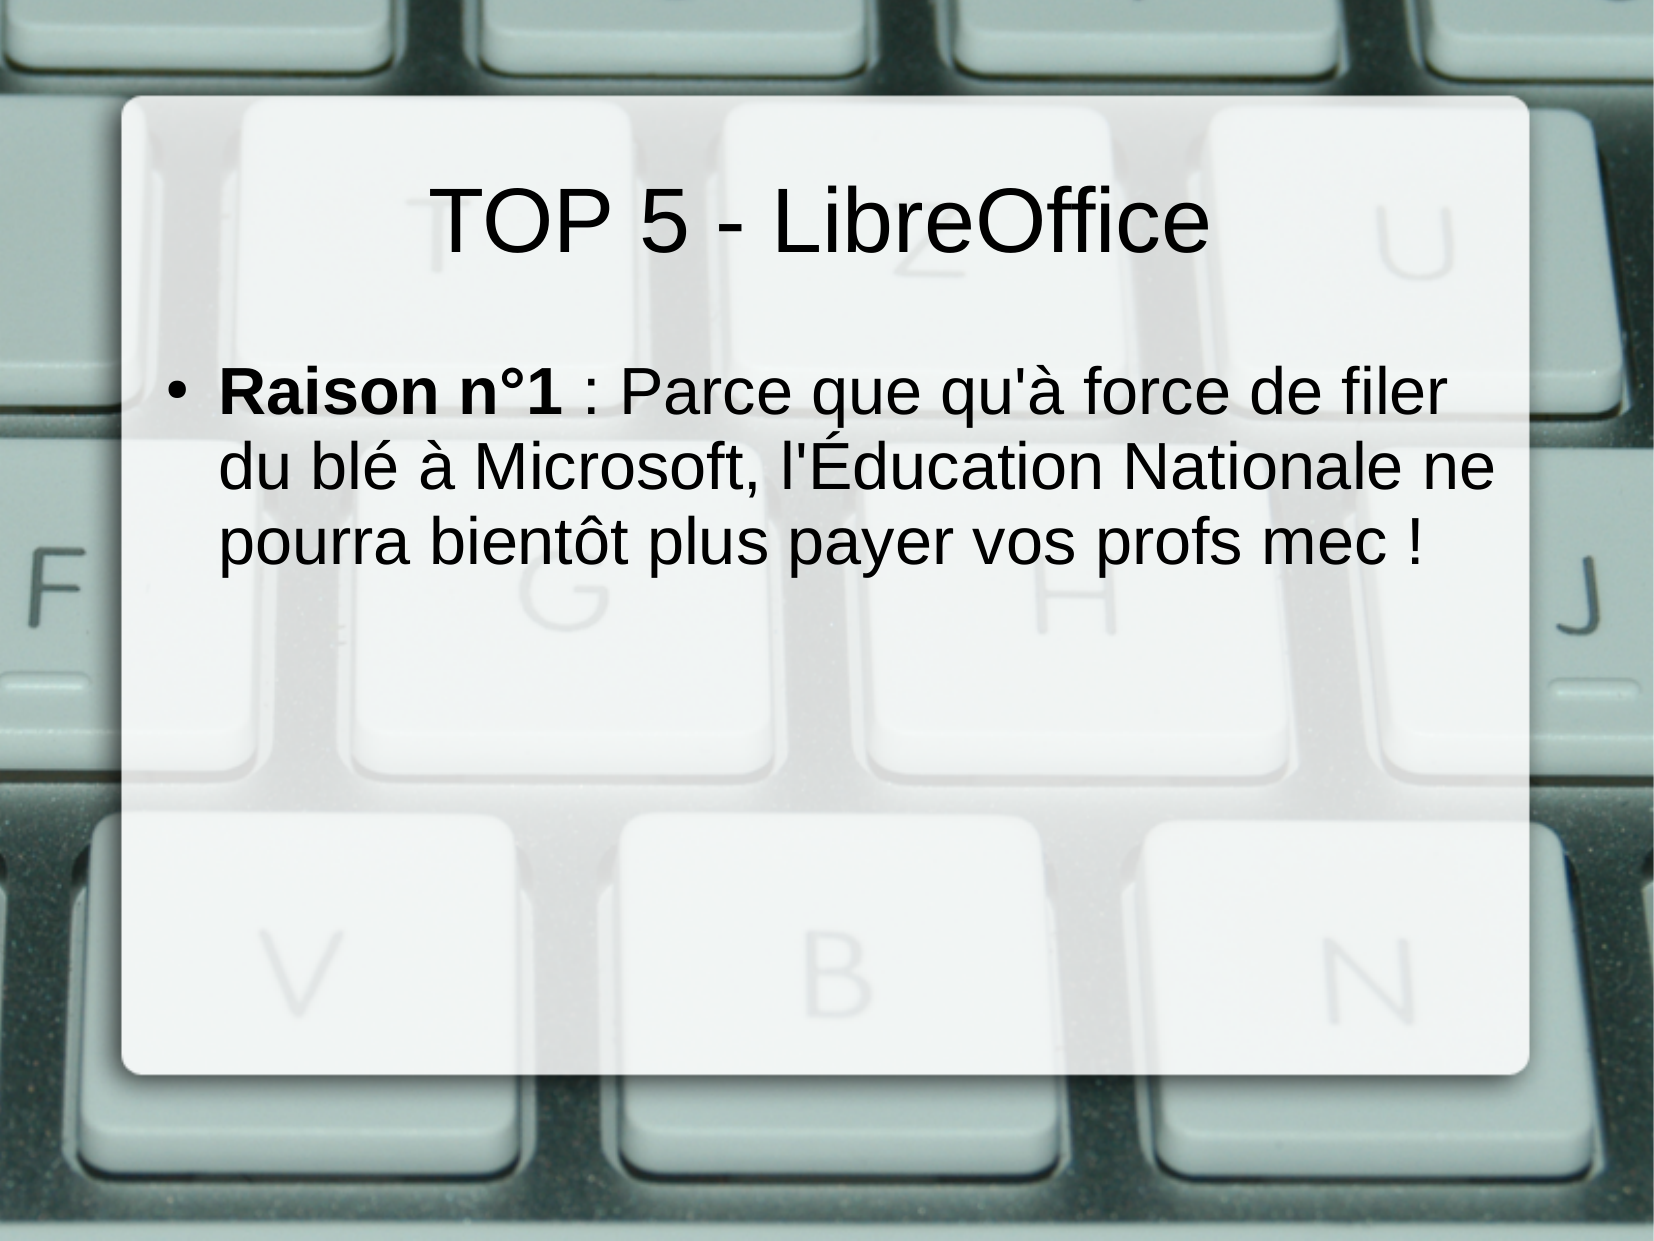

# TOP 5 - LibreOffice
Raison n°1 : Parce que qu'à force de filer du blé à Microsoft, l'Éducation Nationale ne pourra bientôt plus payer vos profs mec !